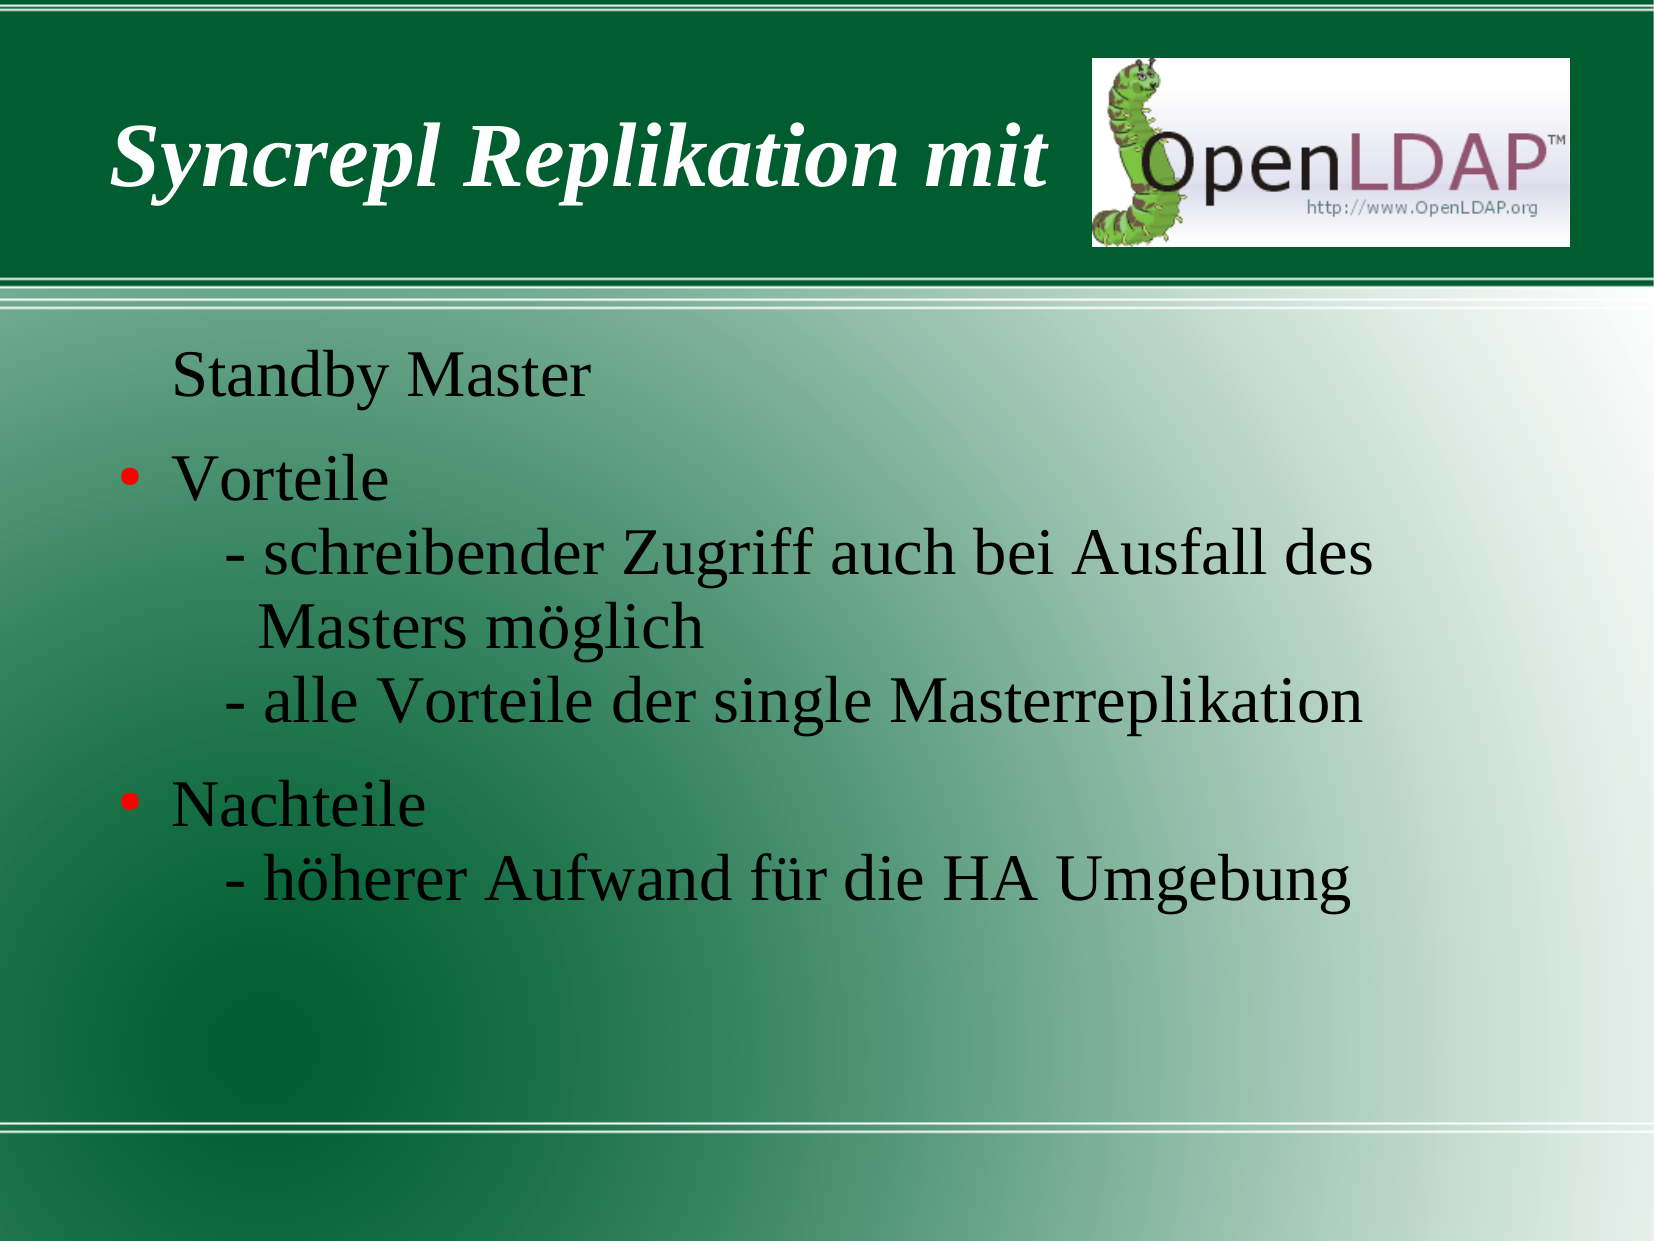

# Syncrepl Replikation mit
Standby Master
Vorteile
- schreibender Zugriff auch bei Ausfall des 	 Masters möglich
- alle Vorteile der single Masterreplikation
Nachteile
- höherer Aufwand für die HA Umgebung